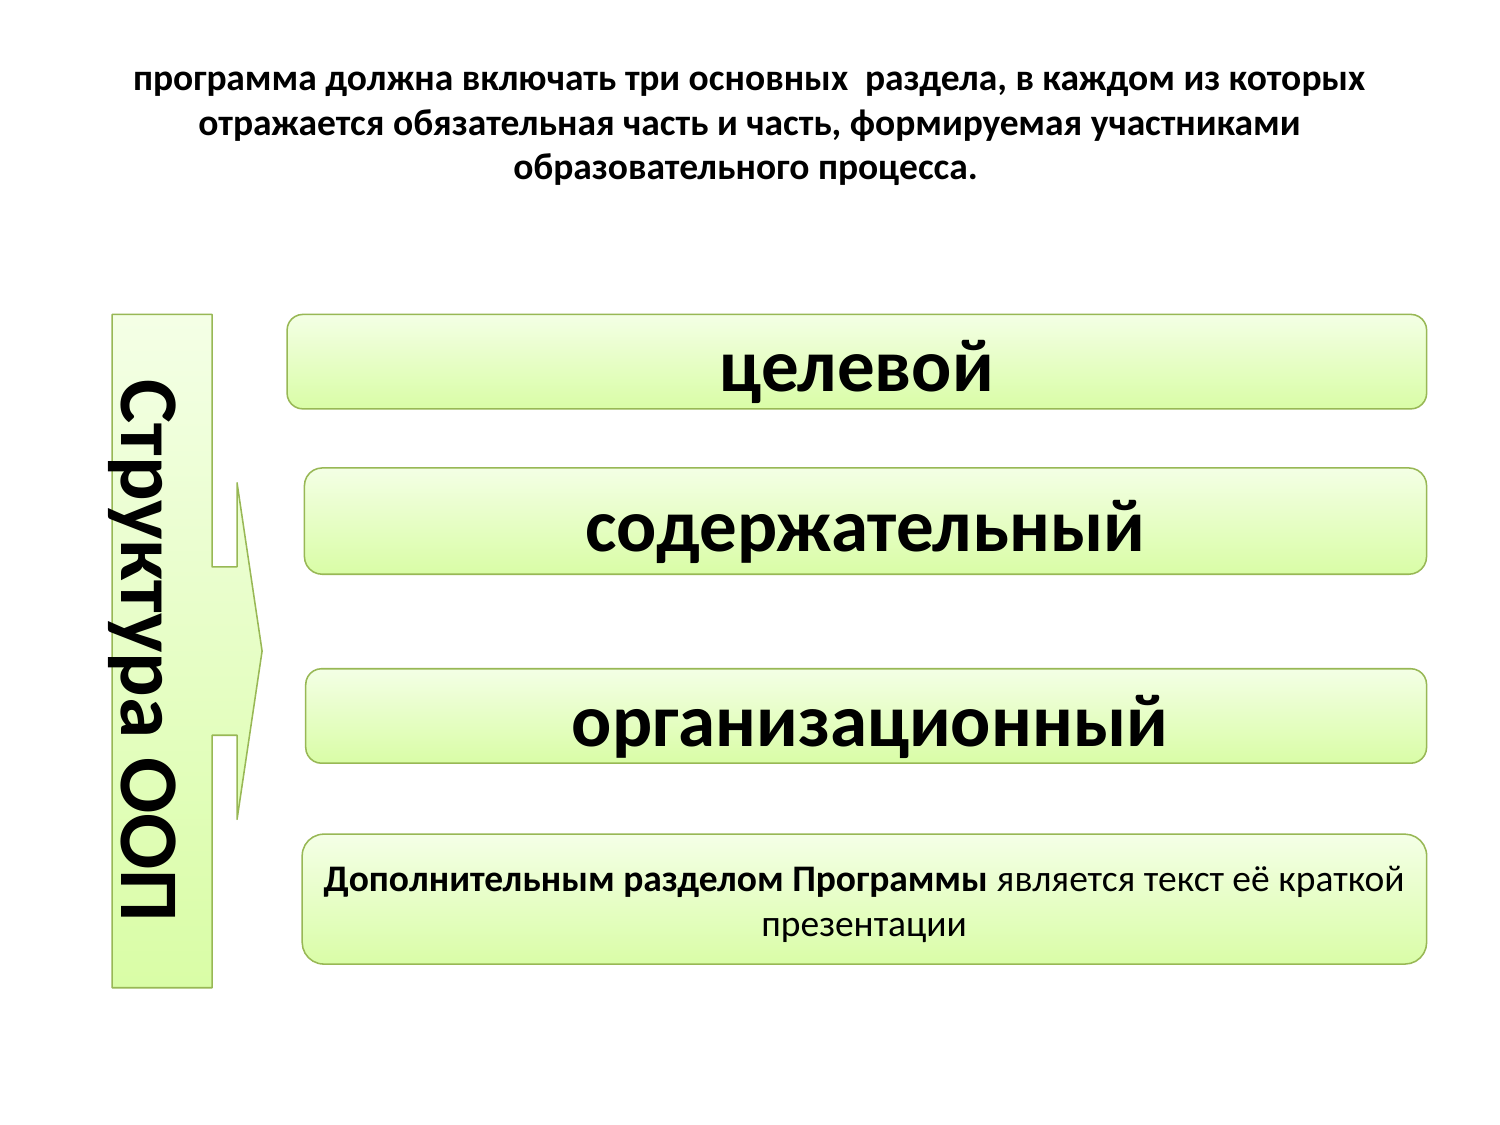

# программа должна включать три основных раздела, в каждом из которых отражается обязательная часть и часть, формируемая участниками образовательного процесса.
Структура ООП
целевой
содержательный
 организационный
Дополнительным разделом Программы является текст её краткой презентации